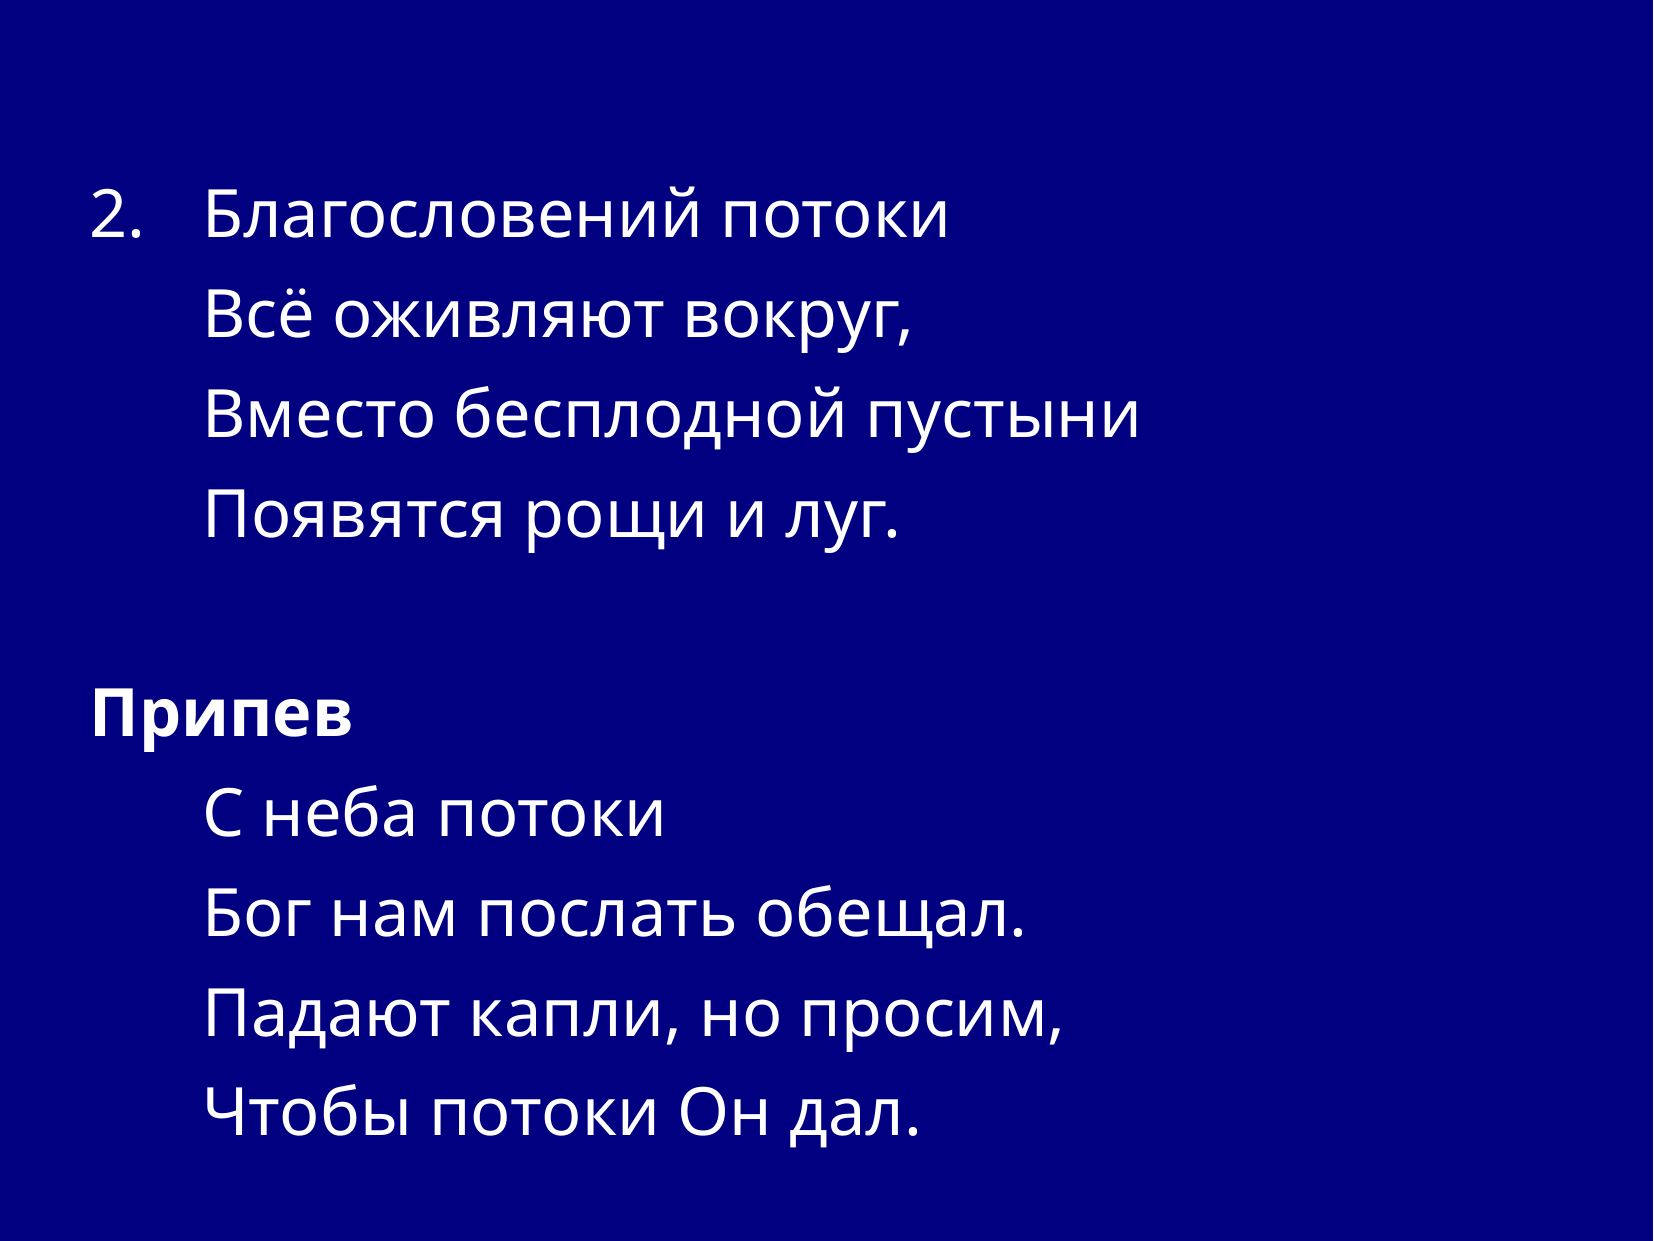

2.	Благословений потоки
	Всё оживляют вокруг,
	Вместо бесплодной пустыни
	Появятся рощи и луг.
Припев
	С неба потоки
	Бог нам послать обещал.
	Падают капли, но просим,
	Чтобы потоки Он дал.